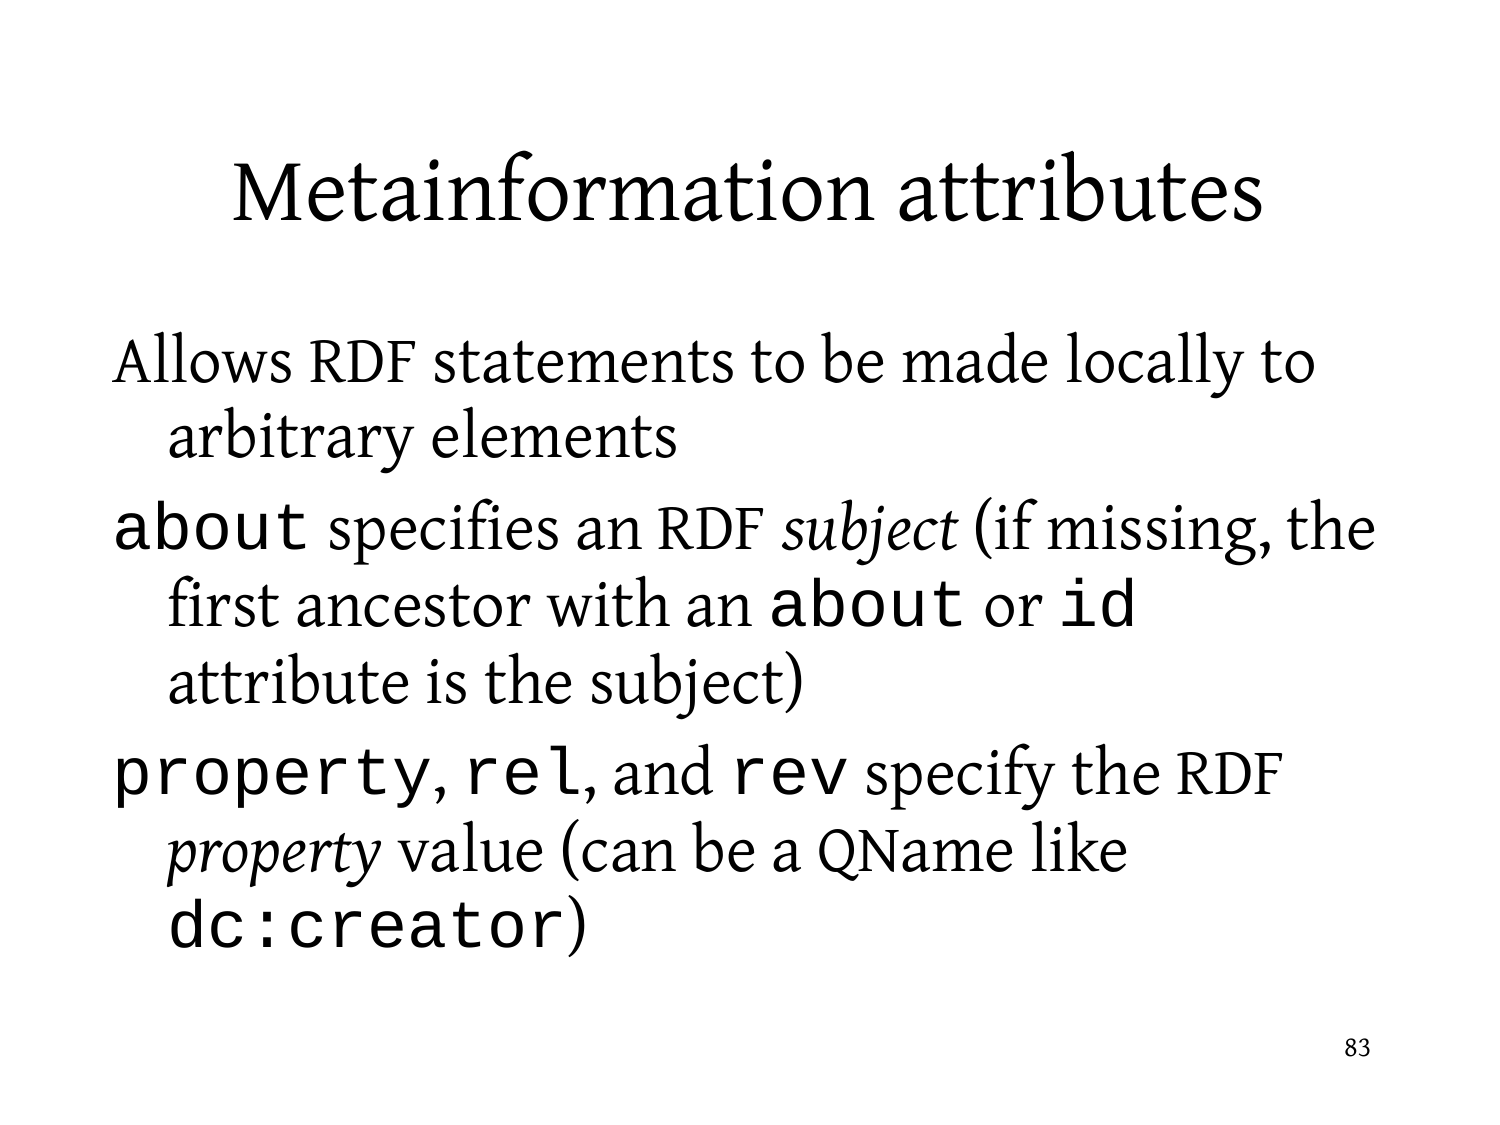

# Metainformation attributes
Allows RDF statements to be made locally to arbitrary elements
about specifies an RDF subject (if missing, the first ancestor with an about or id attribute is the subject)
property, rel, and rev specify the RDF property value (can be a QName like dc:creator)